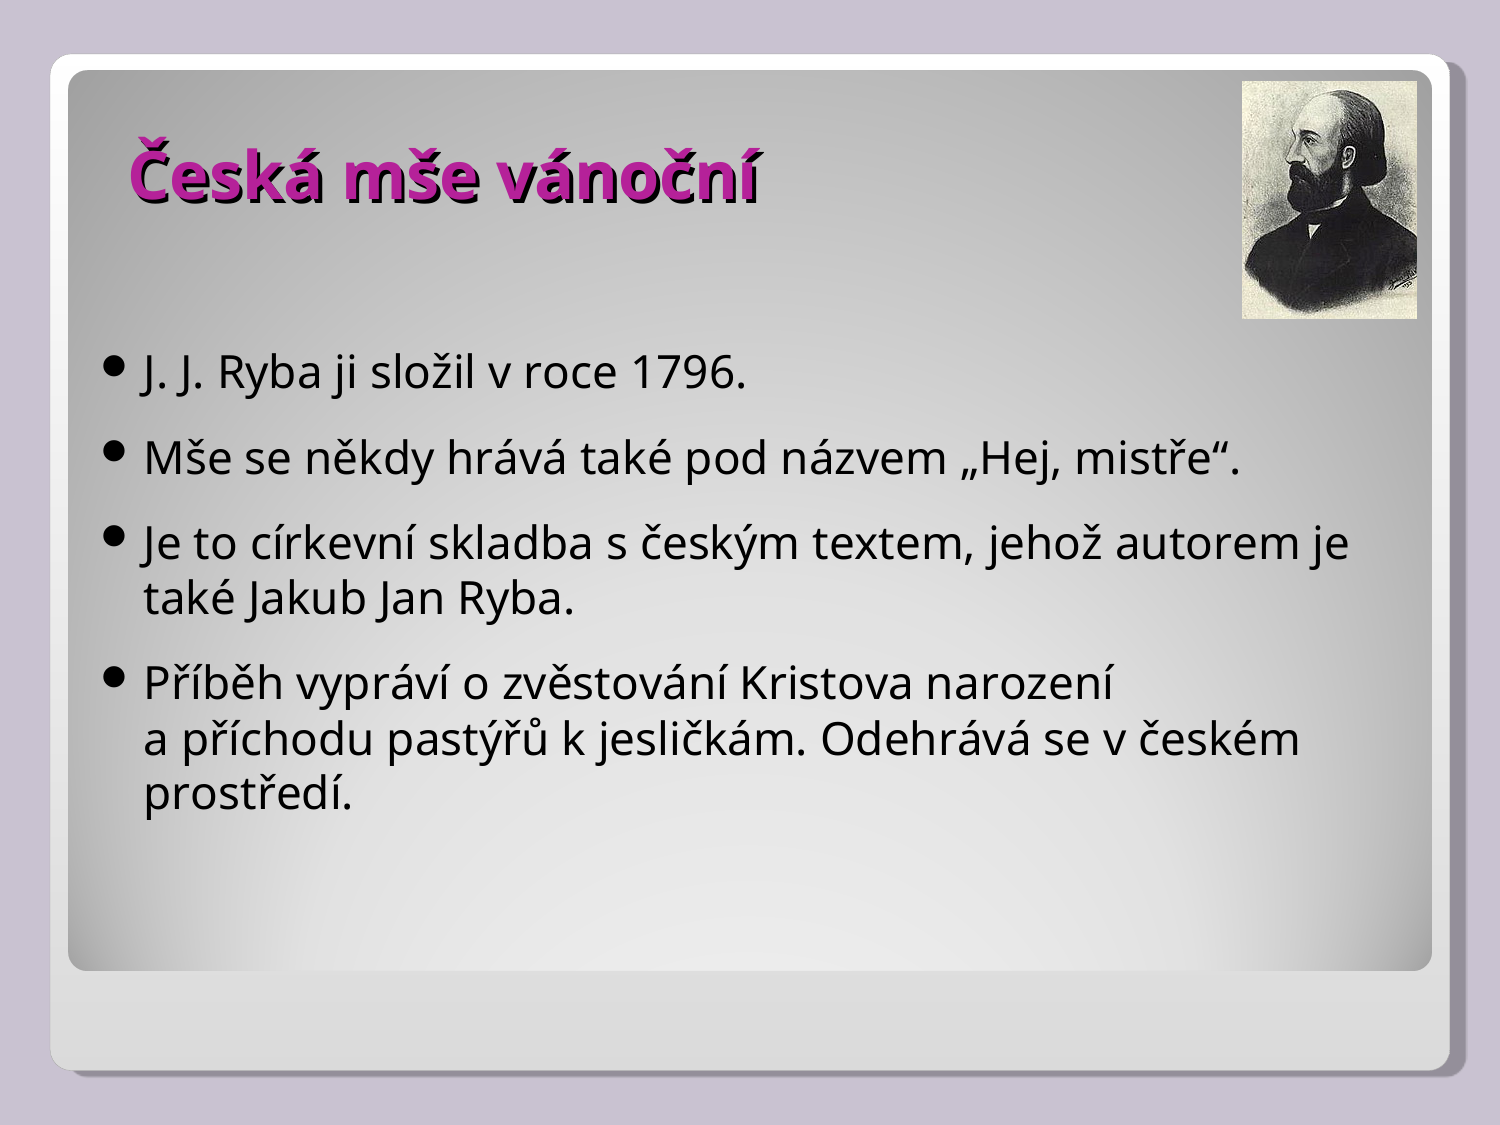

Česká mše vánoční
# J. J. Ryba ji složil v roce 1796.
Mše se někdy hrává také pod názvem „Hej, mistře“.
Je to církevní skladba s českým textem, jehož autorem je také Jakub Jan Ryba.
Příběh vypráví o zvěstování Kristova narození
a příchodu pastýřů k jesličkám. Odehrává se v českém prostředí.